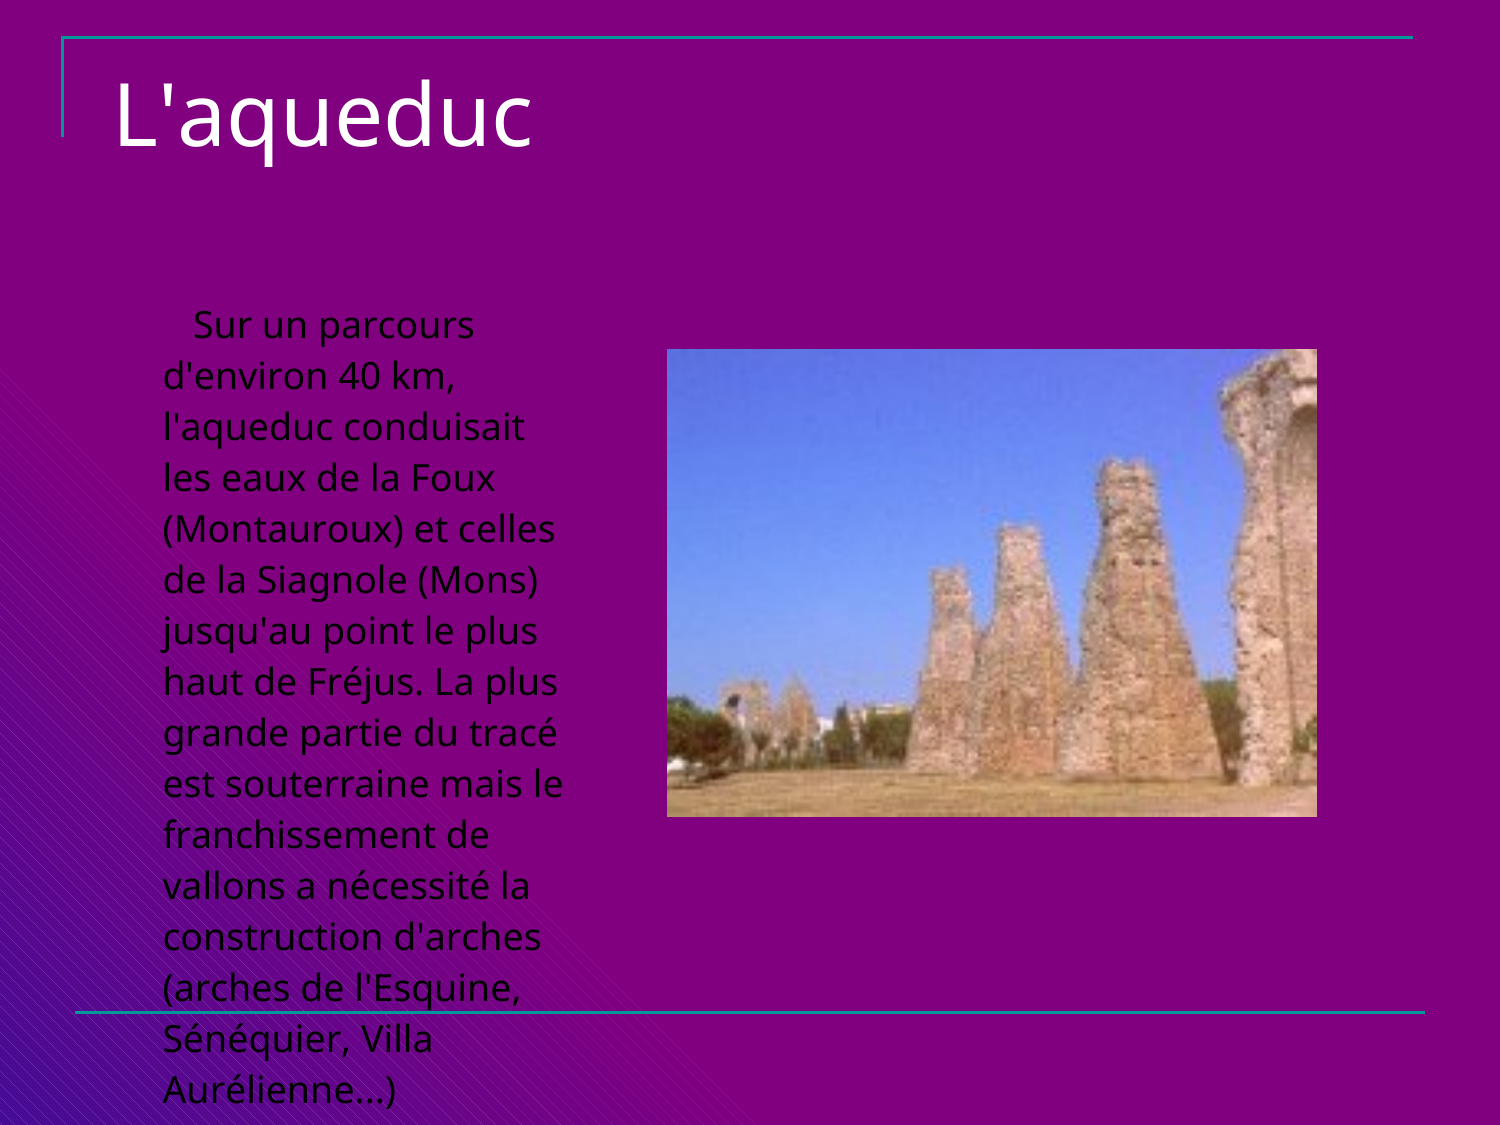

# L'aqueduc
   Sur un parcours d'environ 40 km, l'aqueduc conduisait les eaux de la Foux (Montauroux) et celles de la Siagnole (Mons) jusqu'au point le plus haut de Fréjus. La plus grande partie du tracé est souterraine mais le franchissement de vallons a nécessité la construction d'arches (arches de l'Esquine, Sénéquier, Villa Aurélienne...)